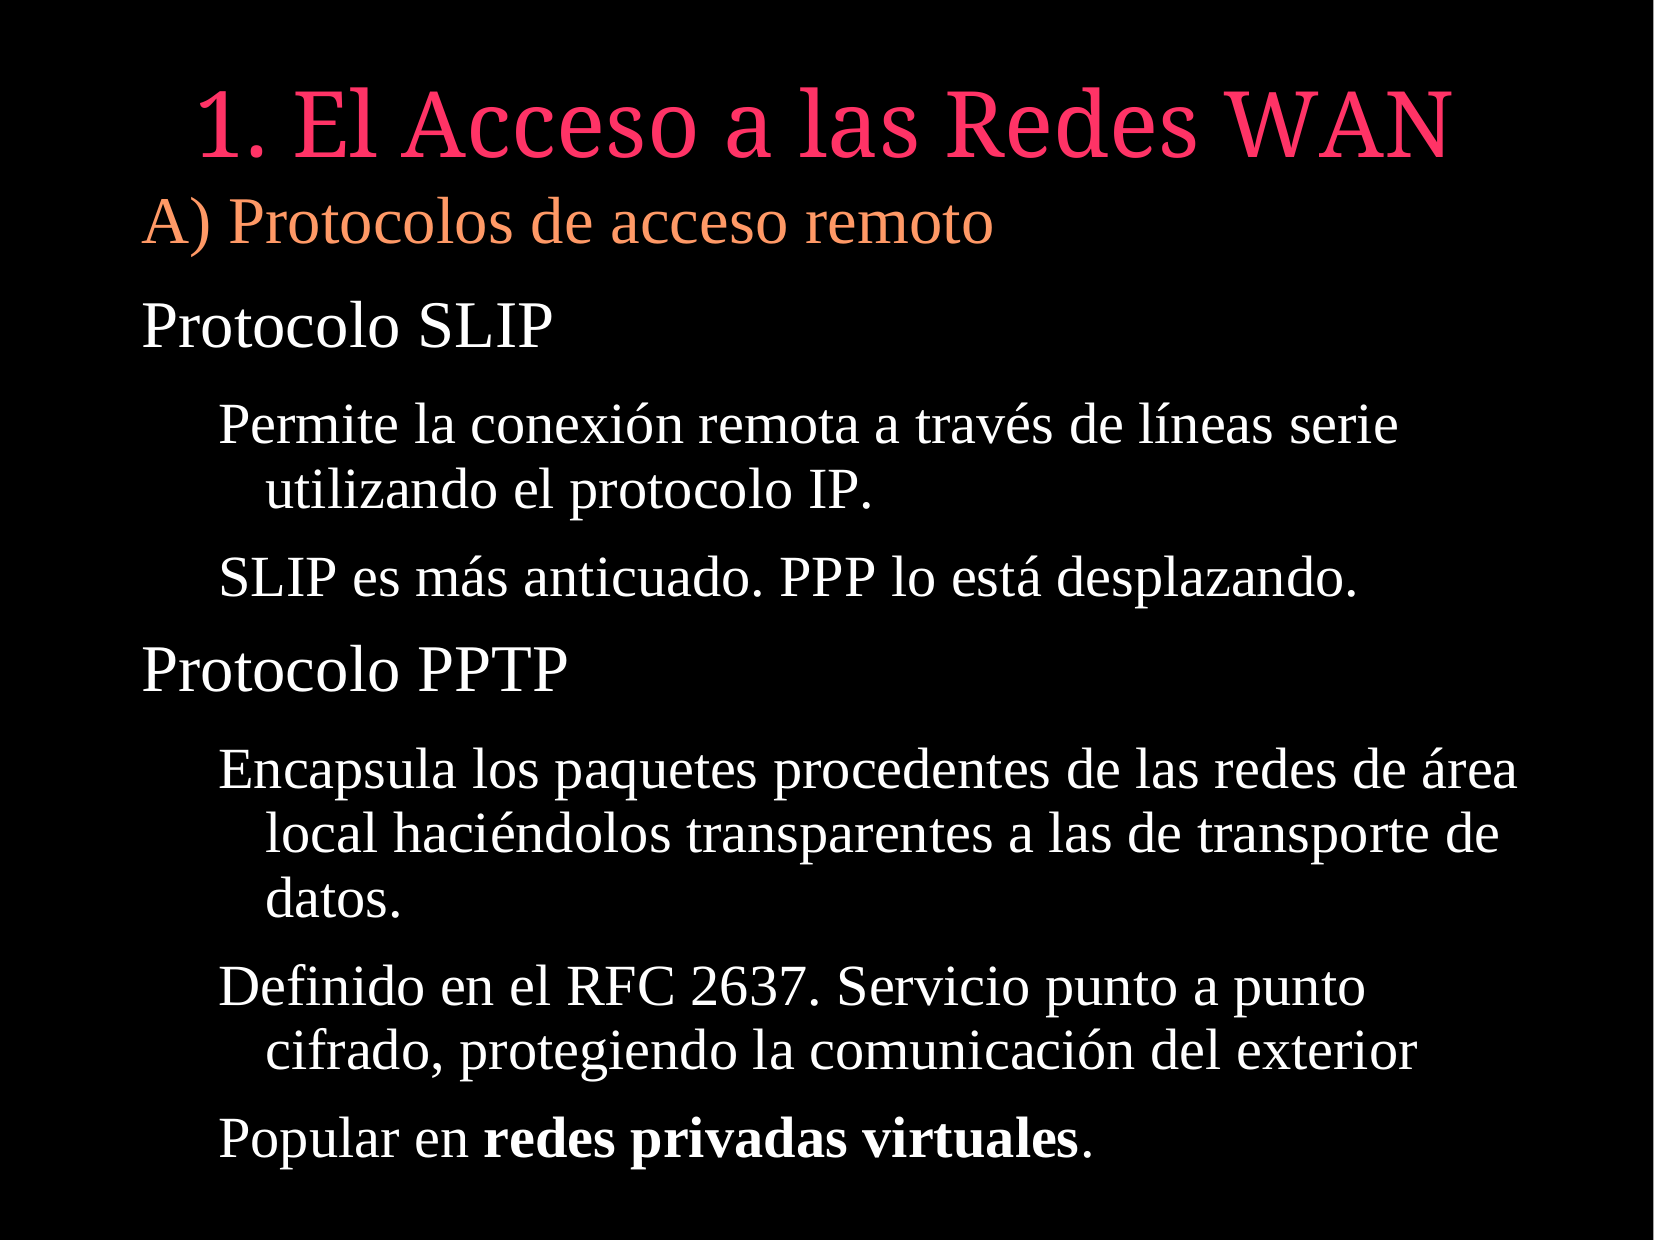

# 1. El Acceso a las Redes WAN
A) Protocolos de acceso remoto
Protocolo SLIP
Permite la conexión remota a través de líneas serie utilizando el protocolo IP.
SLIP es más anticuado. PPP lo está desplazando.
Protocolo PPTP
Encapsula los paquetes procedentes de las redes de área local haciéndolos transparentes a las de transporte de datos.
Definido en el RFC 2637. Servicio punto a punto cifrado, protegiendo la comunicación del exterior
Popular en redes privadas virtuales.